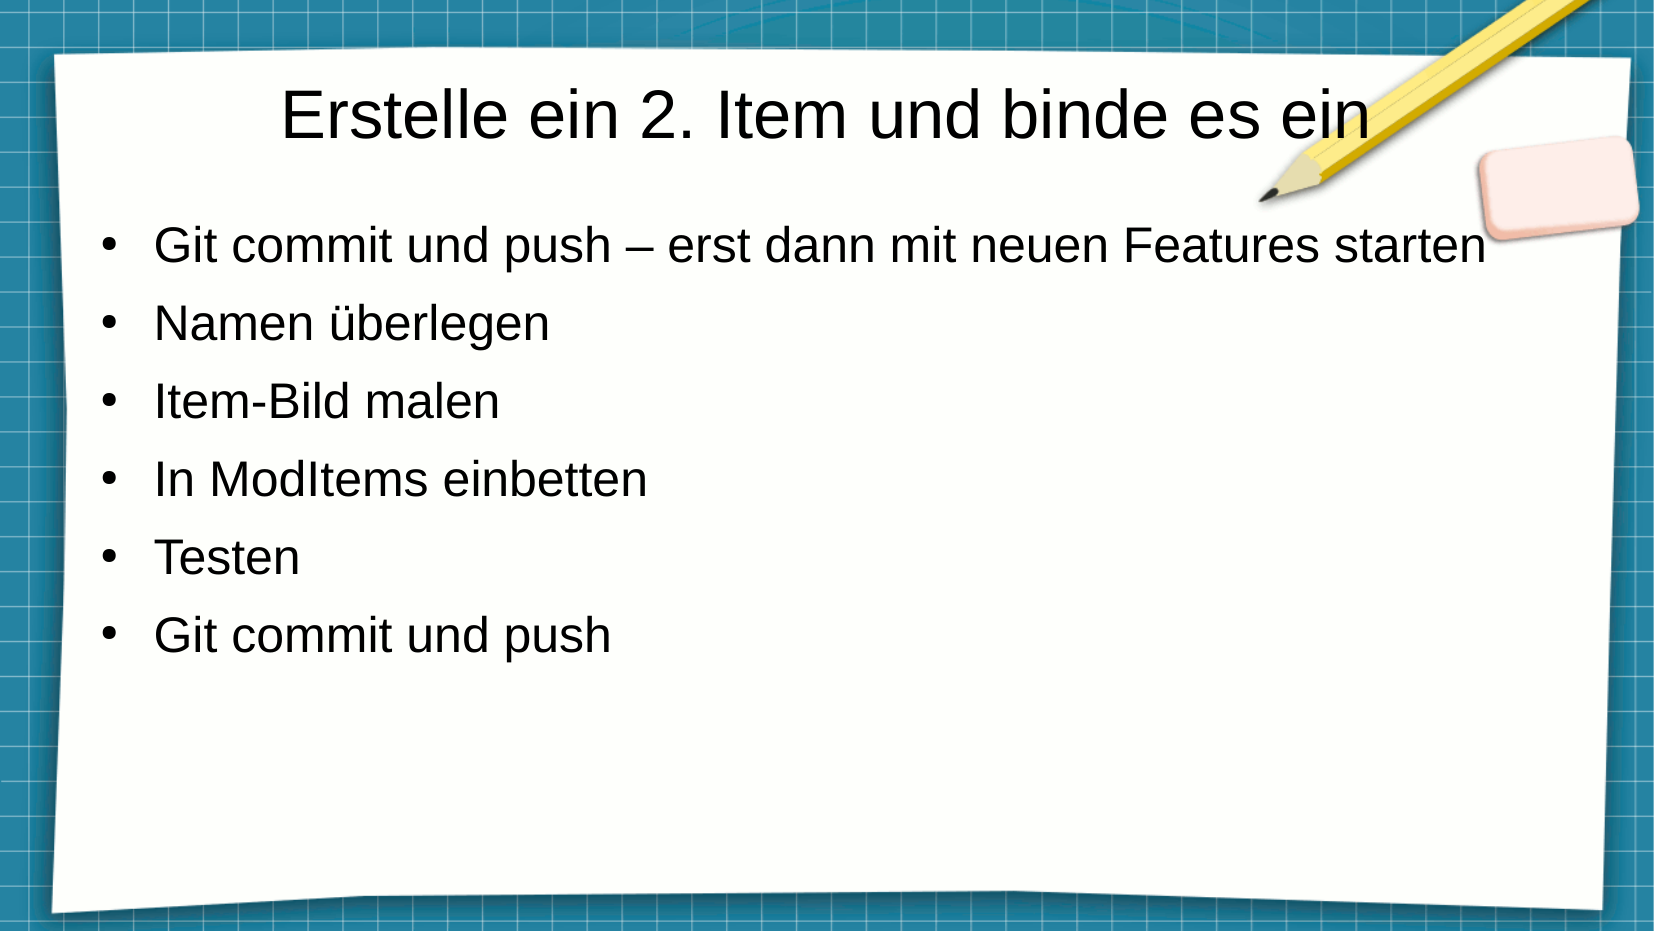

# Erstelle ein 2. Item und binde es ein
Git commit und push – erst dann mit neuen Features starten
Namen überlegen
Item-Bild malen
In ModItems einbetten
Testen
Git commit und push